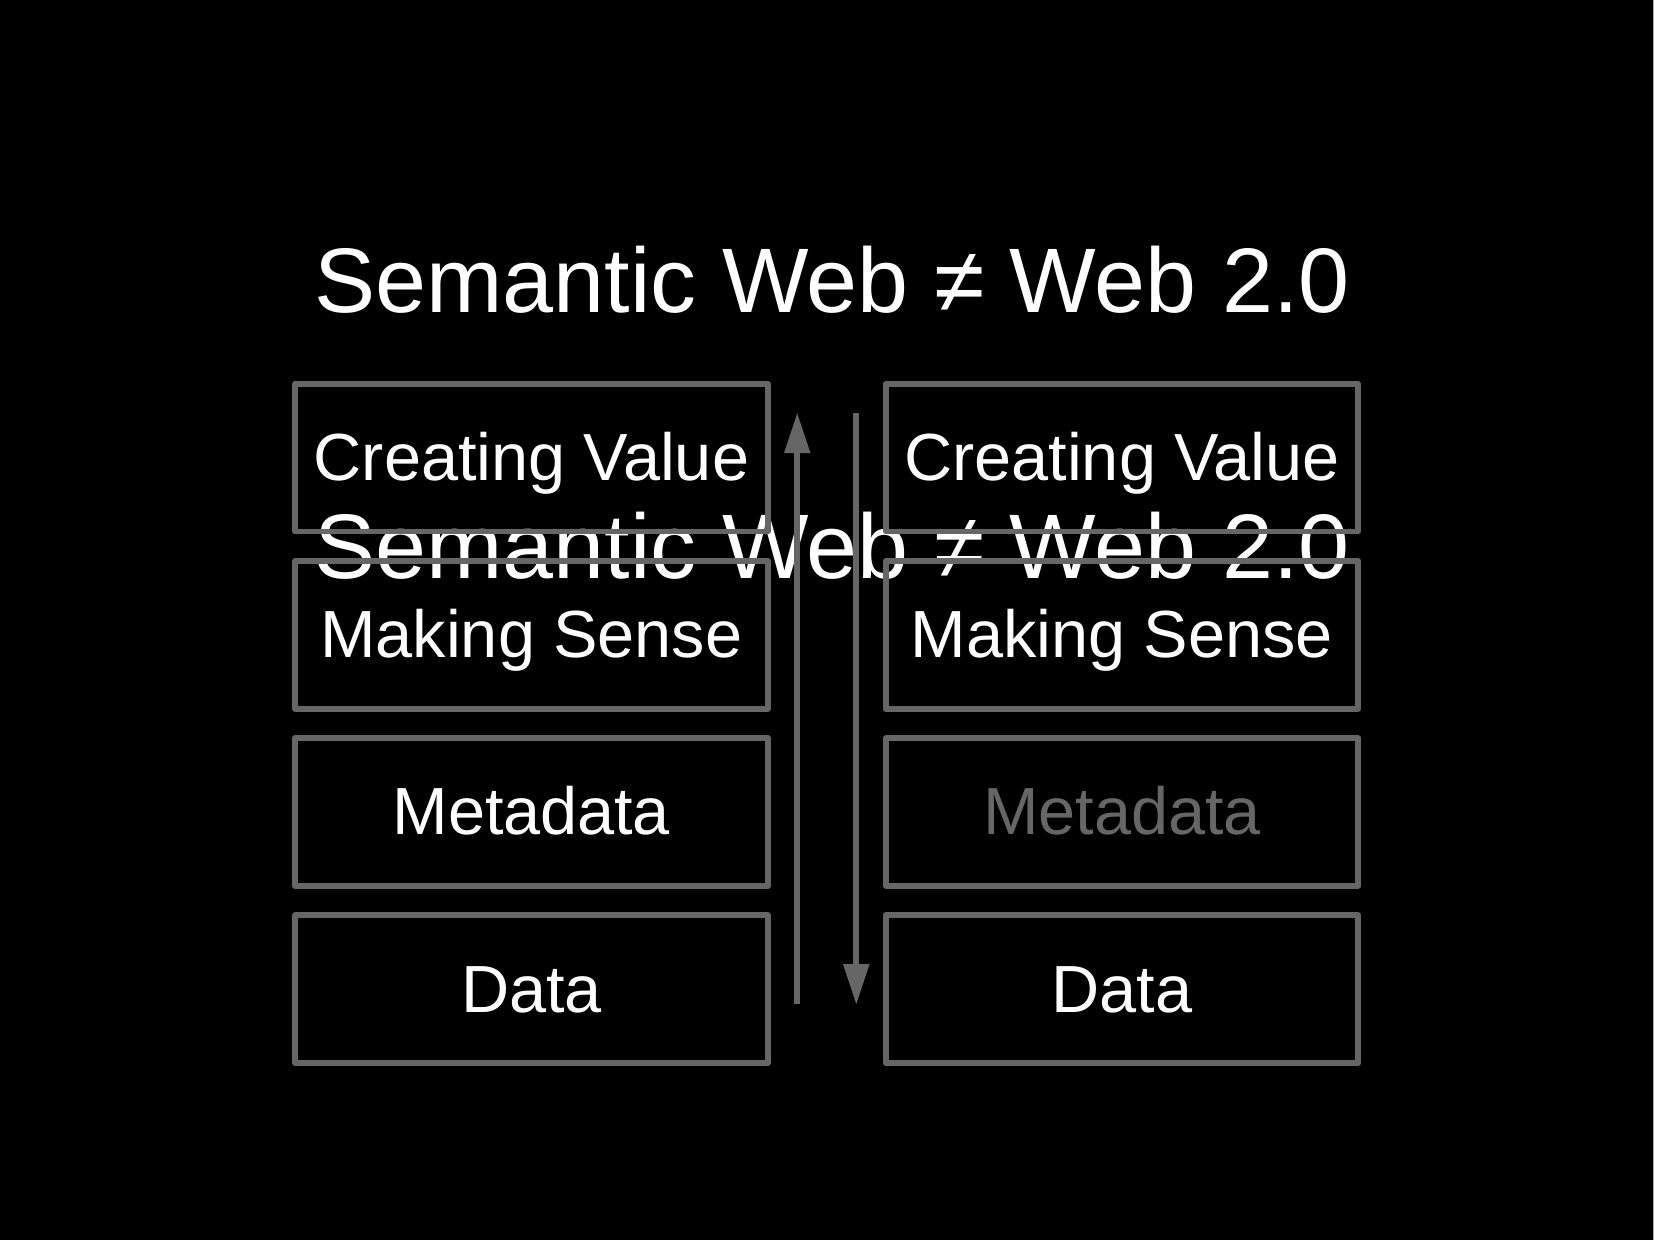

Semantic Web ≠ Web 2.0
Creating Value
Creating Value
# Semantic Web ≠ Web 2.0
Making Sense
Making Sense
Metadata
Metadata
Data
Data